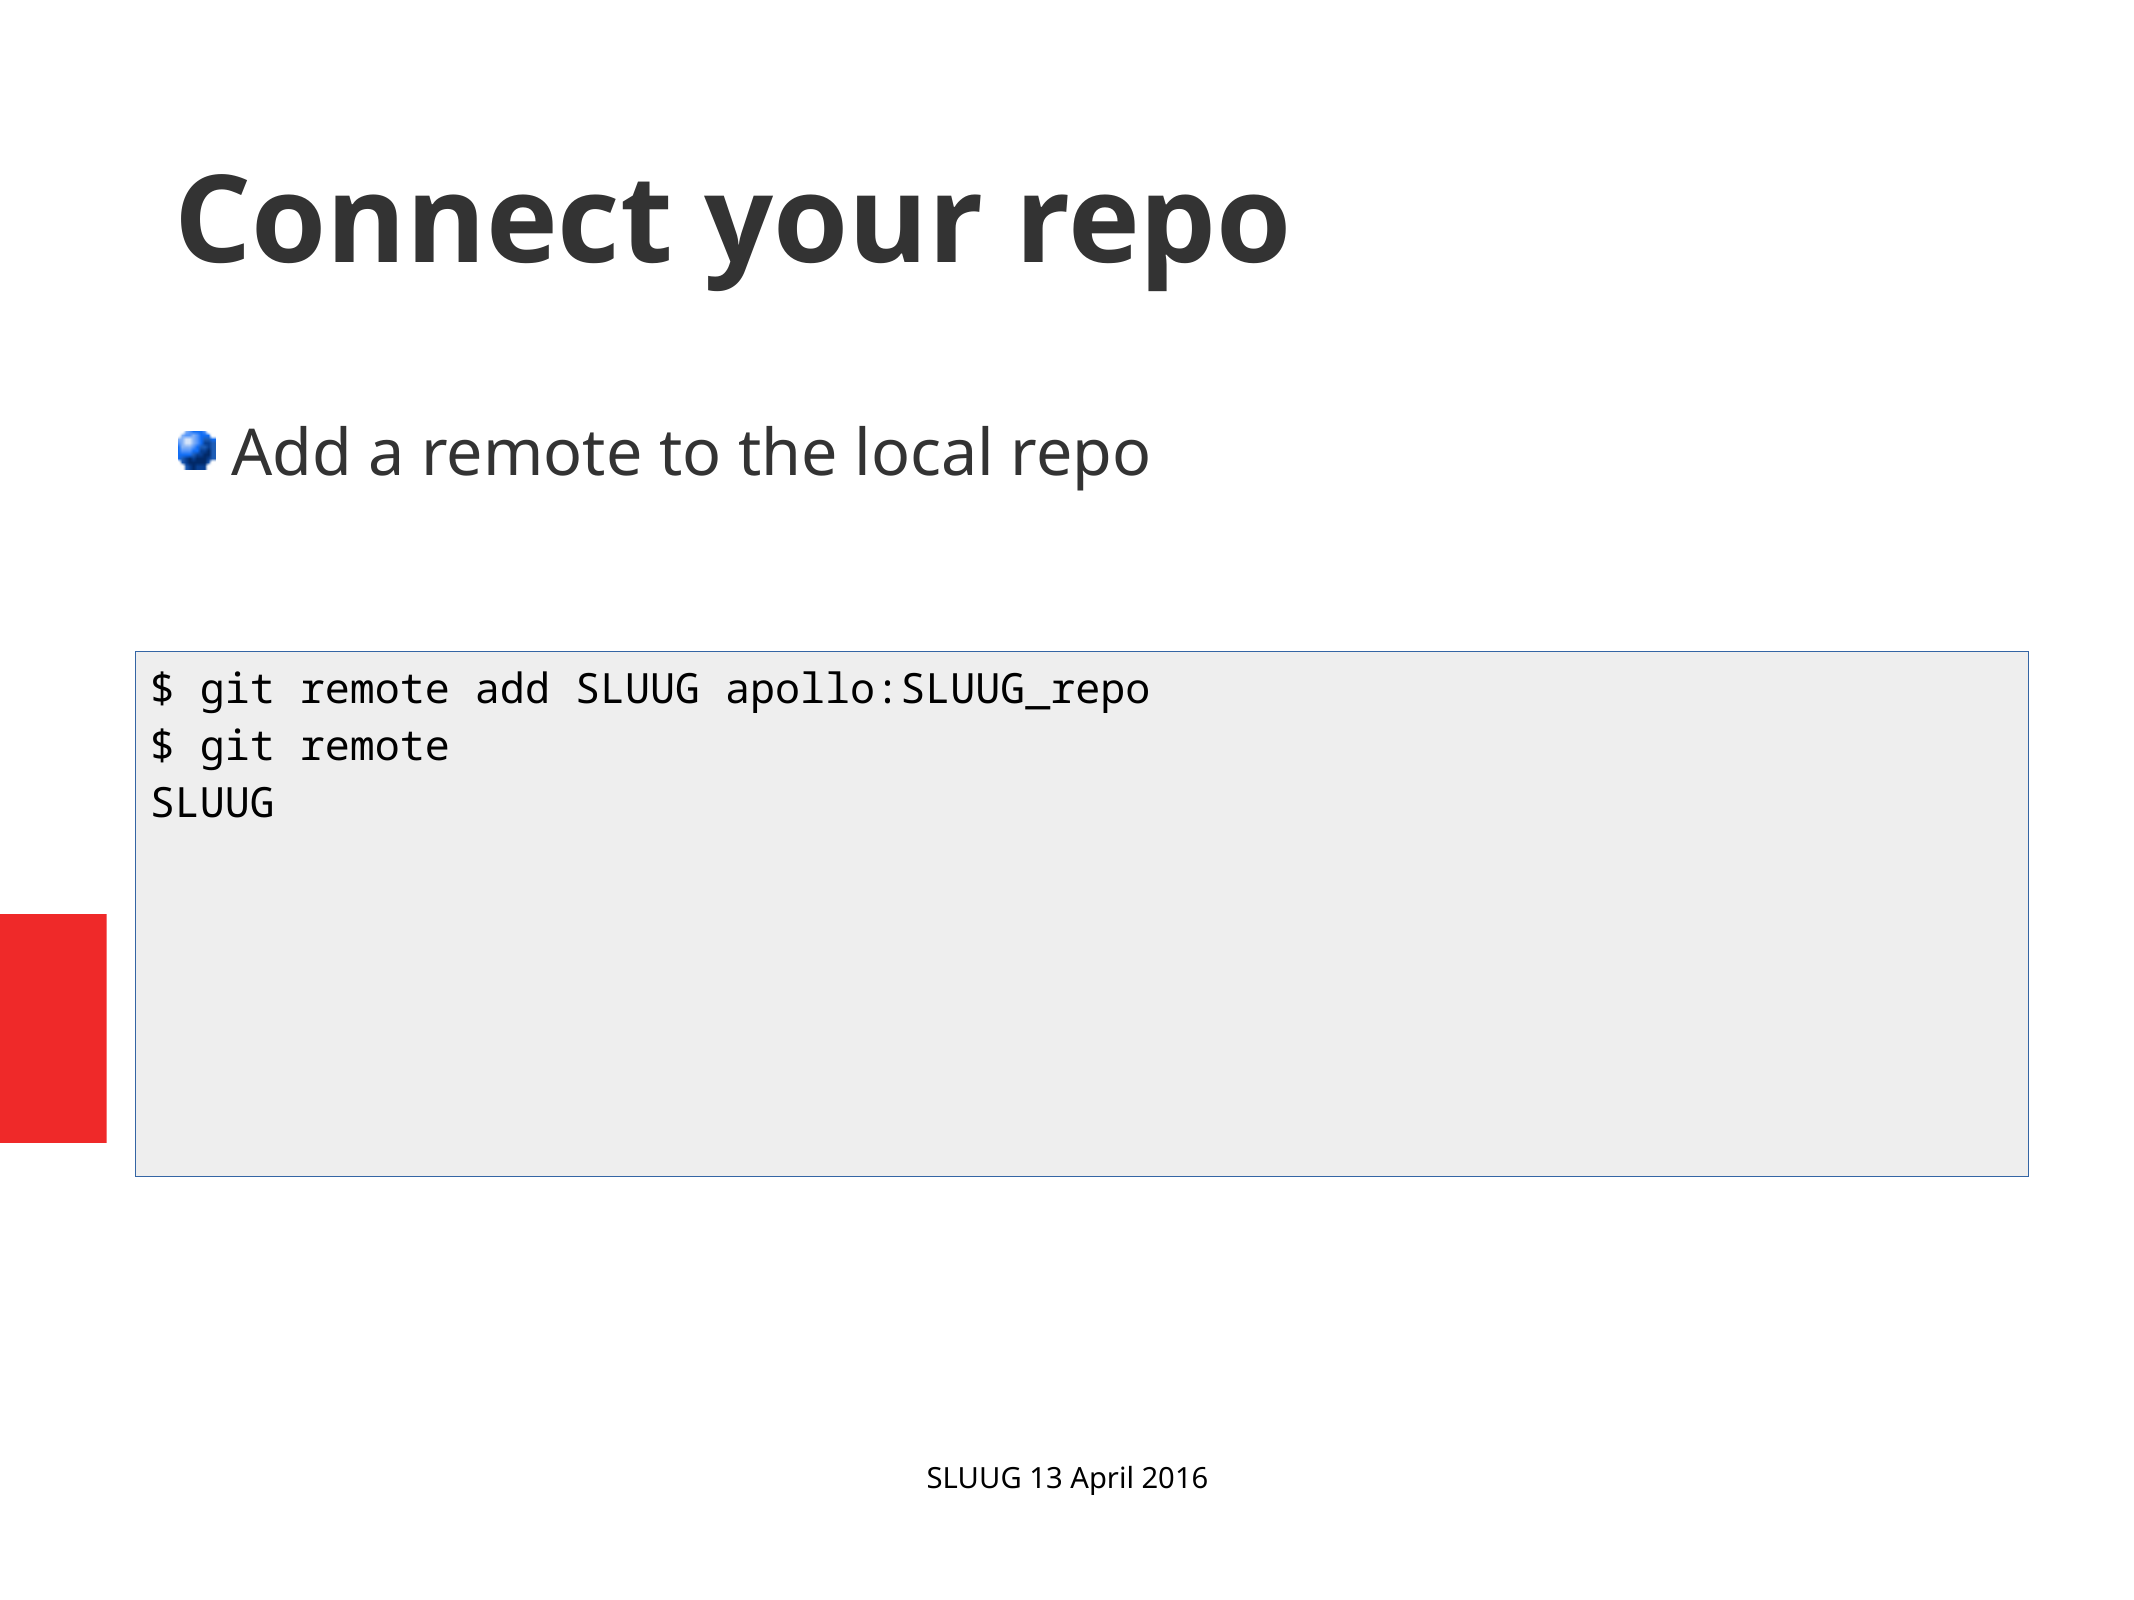

# Connect your repo
Add a remote to the local repo
$ git remote add SLUUG apollo:SLUUG_repo
$ git remote
SLUUG